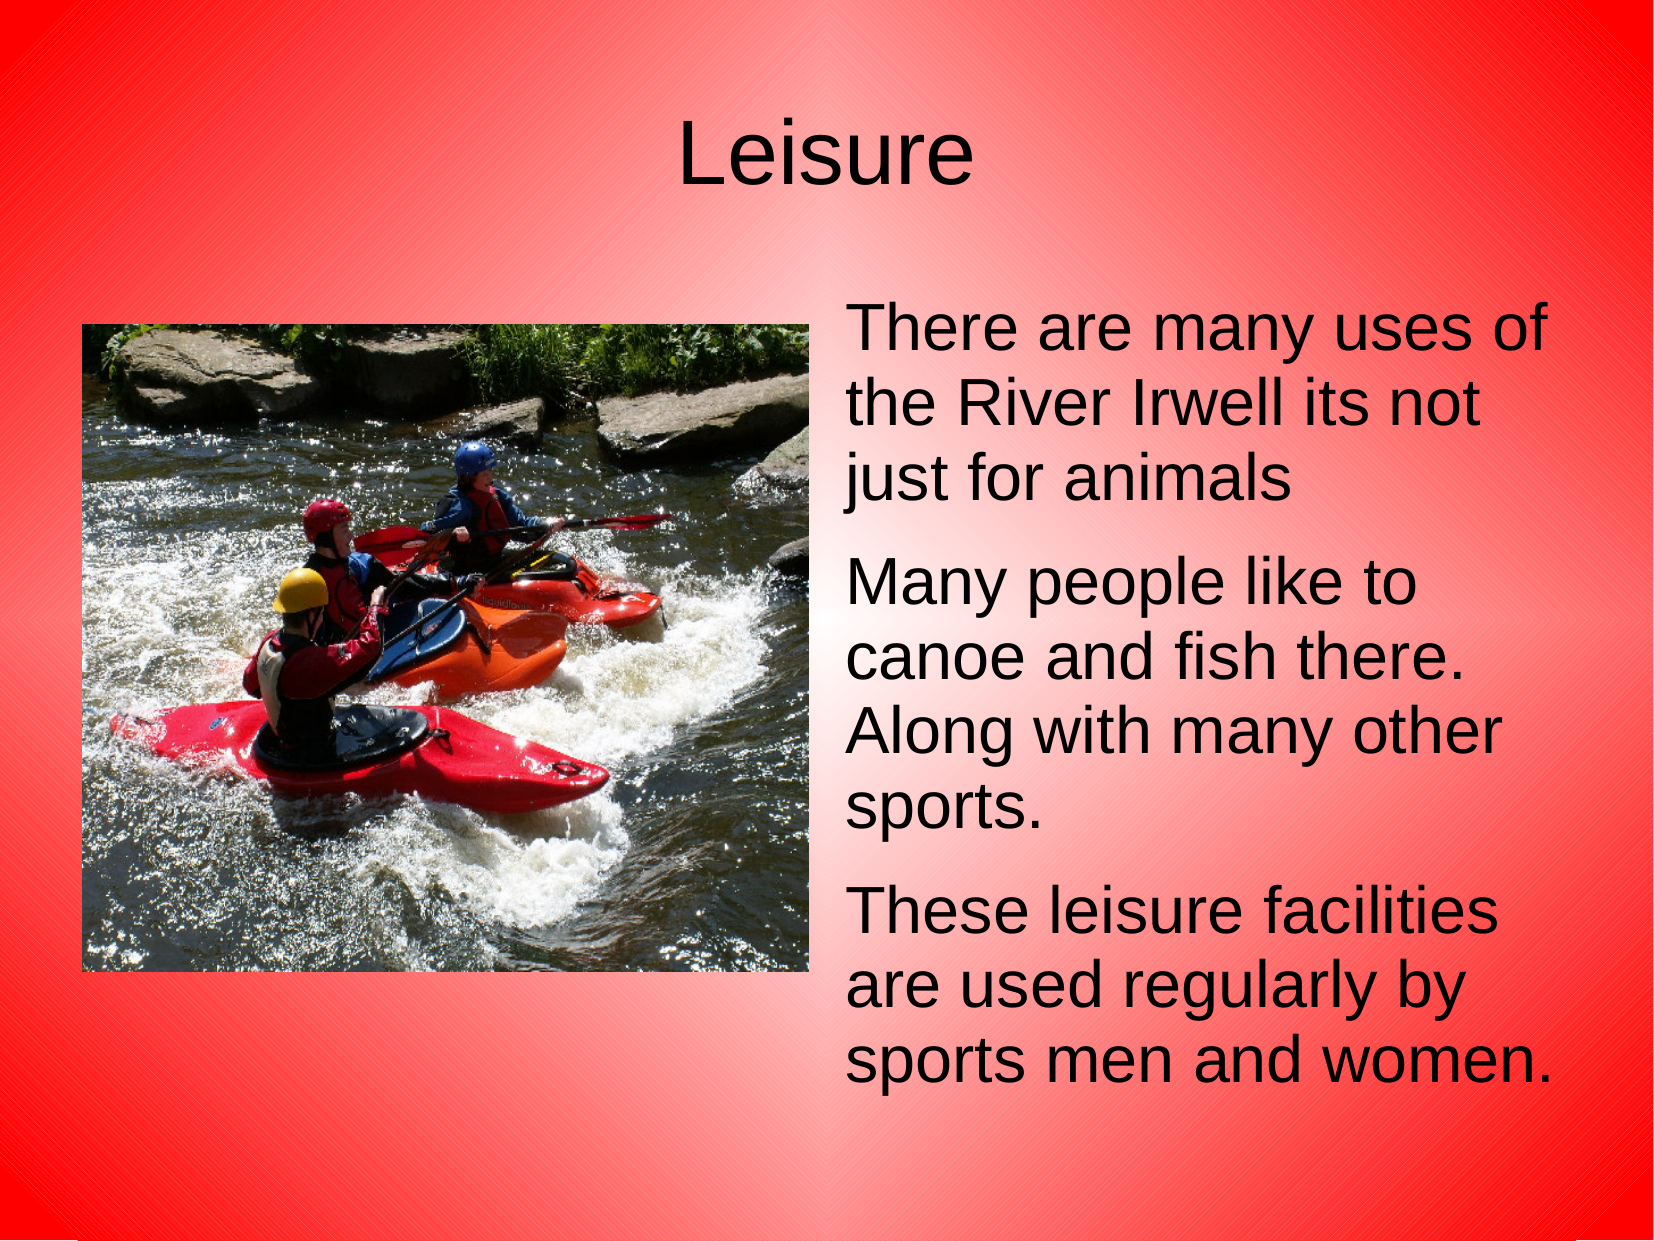

# Leisure
There are many uses of the River Irwell its not just for animals
Many people like to canoe and fish there. Along with many other sports.
These leisure facilities are used regularly by sports men and women.